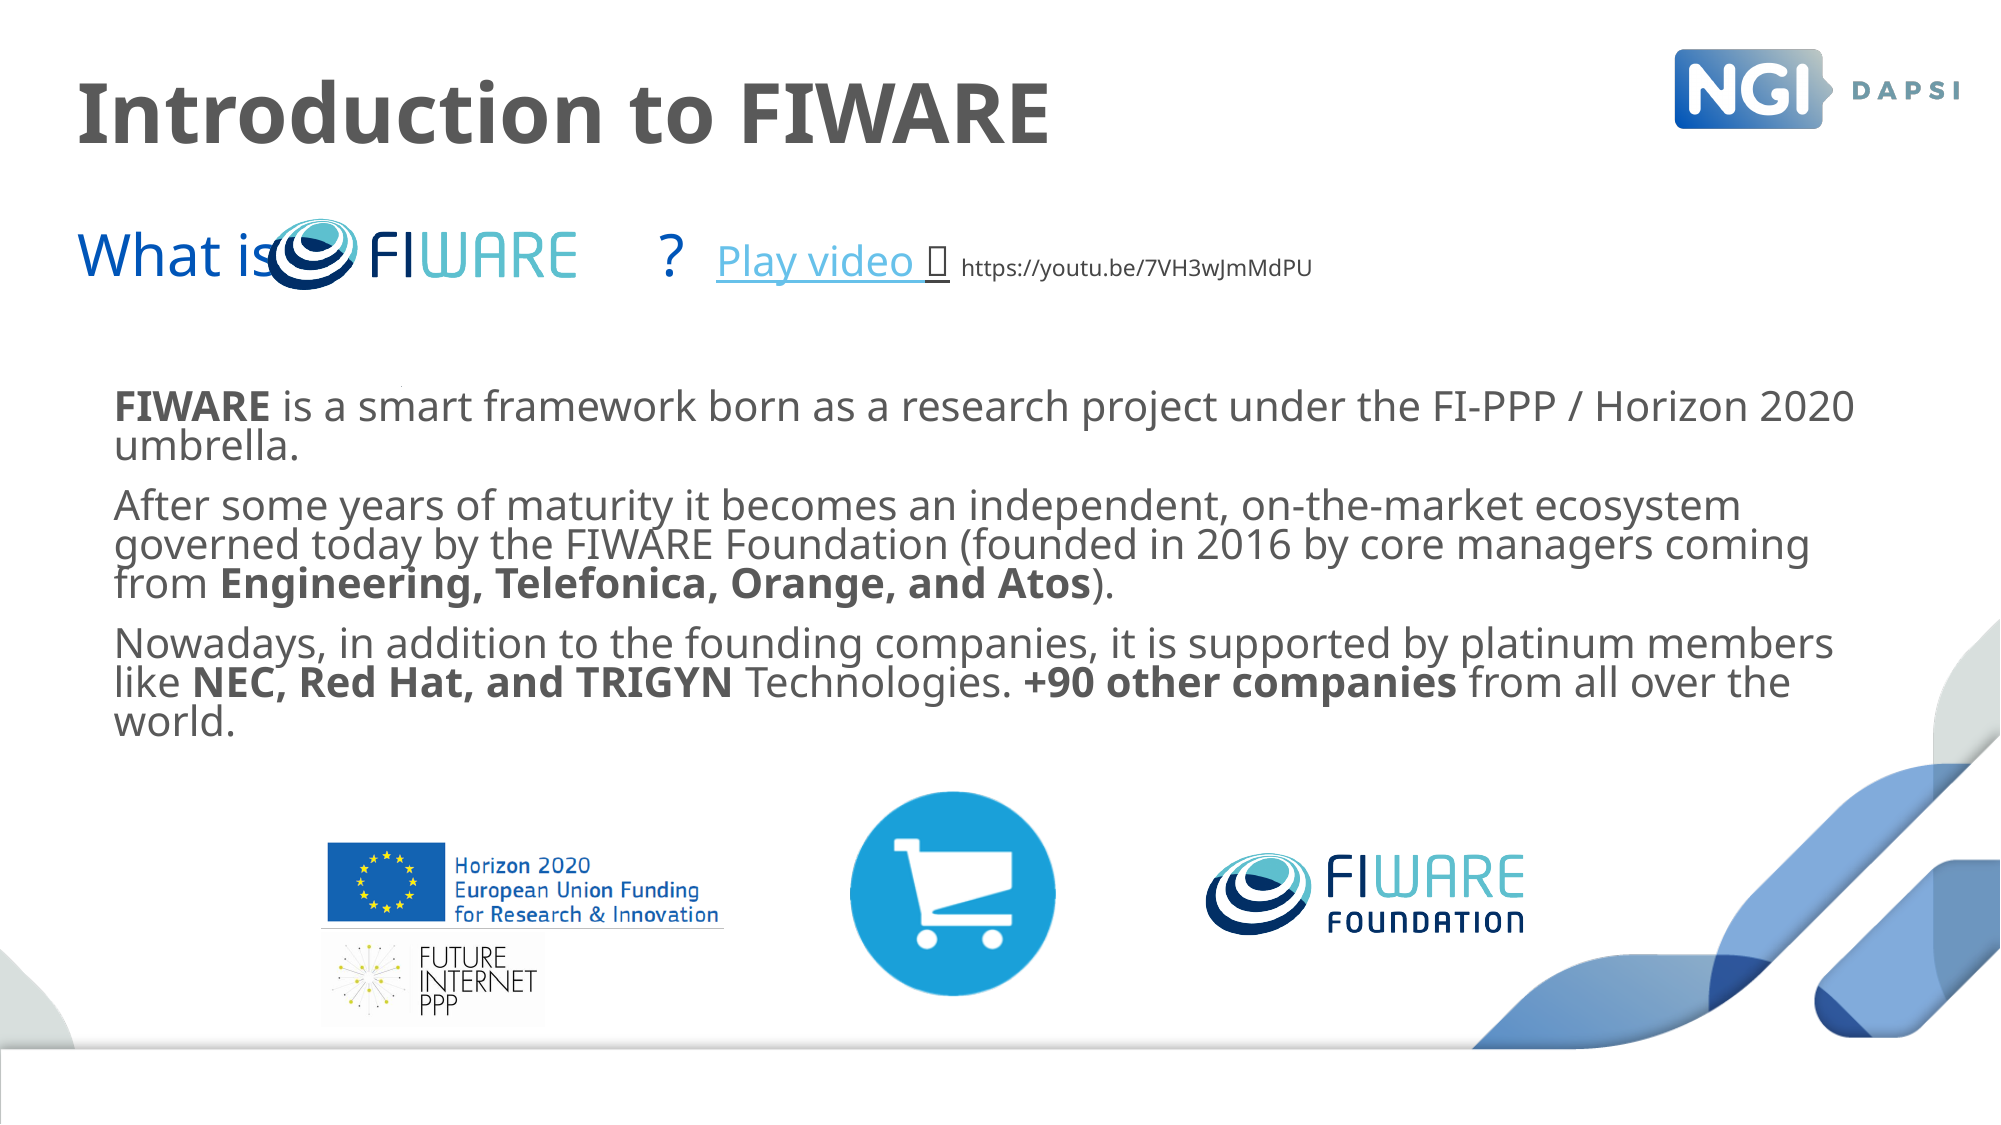

# Introduction to FIWARE
What is ? Play video  https://youtu.be/7VH3wJmMdPU
FIWARE is a smart framework born as a research project under the FI-PPP / Horizon 2020 umbrella.
After some years of maturity it becomes an independent, on-the-market ecosystem governed today by the FIWARE Foundation (founded in 2016 by core managers coming from Engineering, Telefonica, Orange, and Atos).
Nowadays, in addition to the founding companies, it is supported by platinum members like NEC, Red Hat, and TRIGYN Technologies. +90 other companies from all over the world.